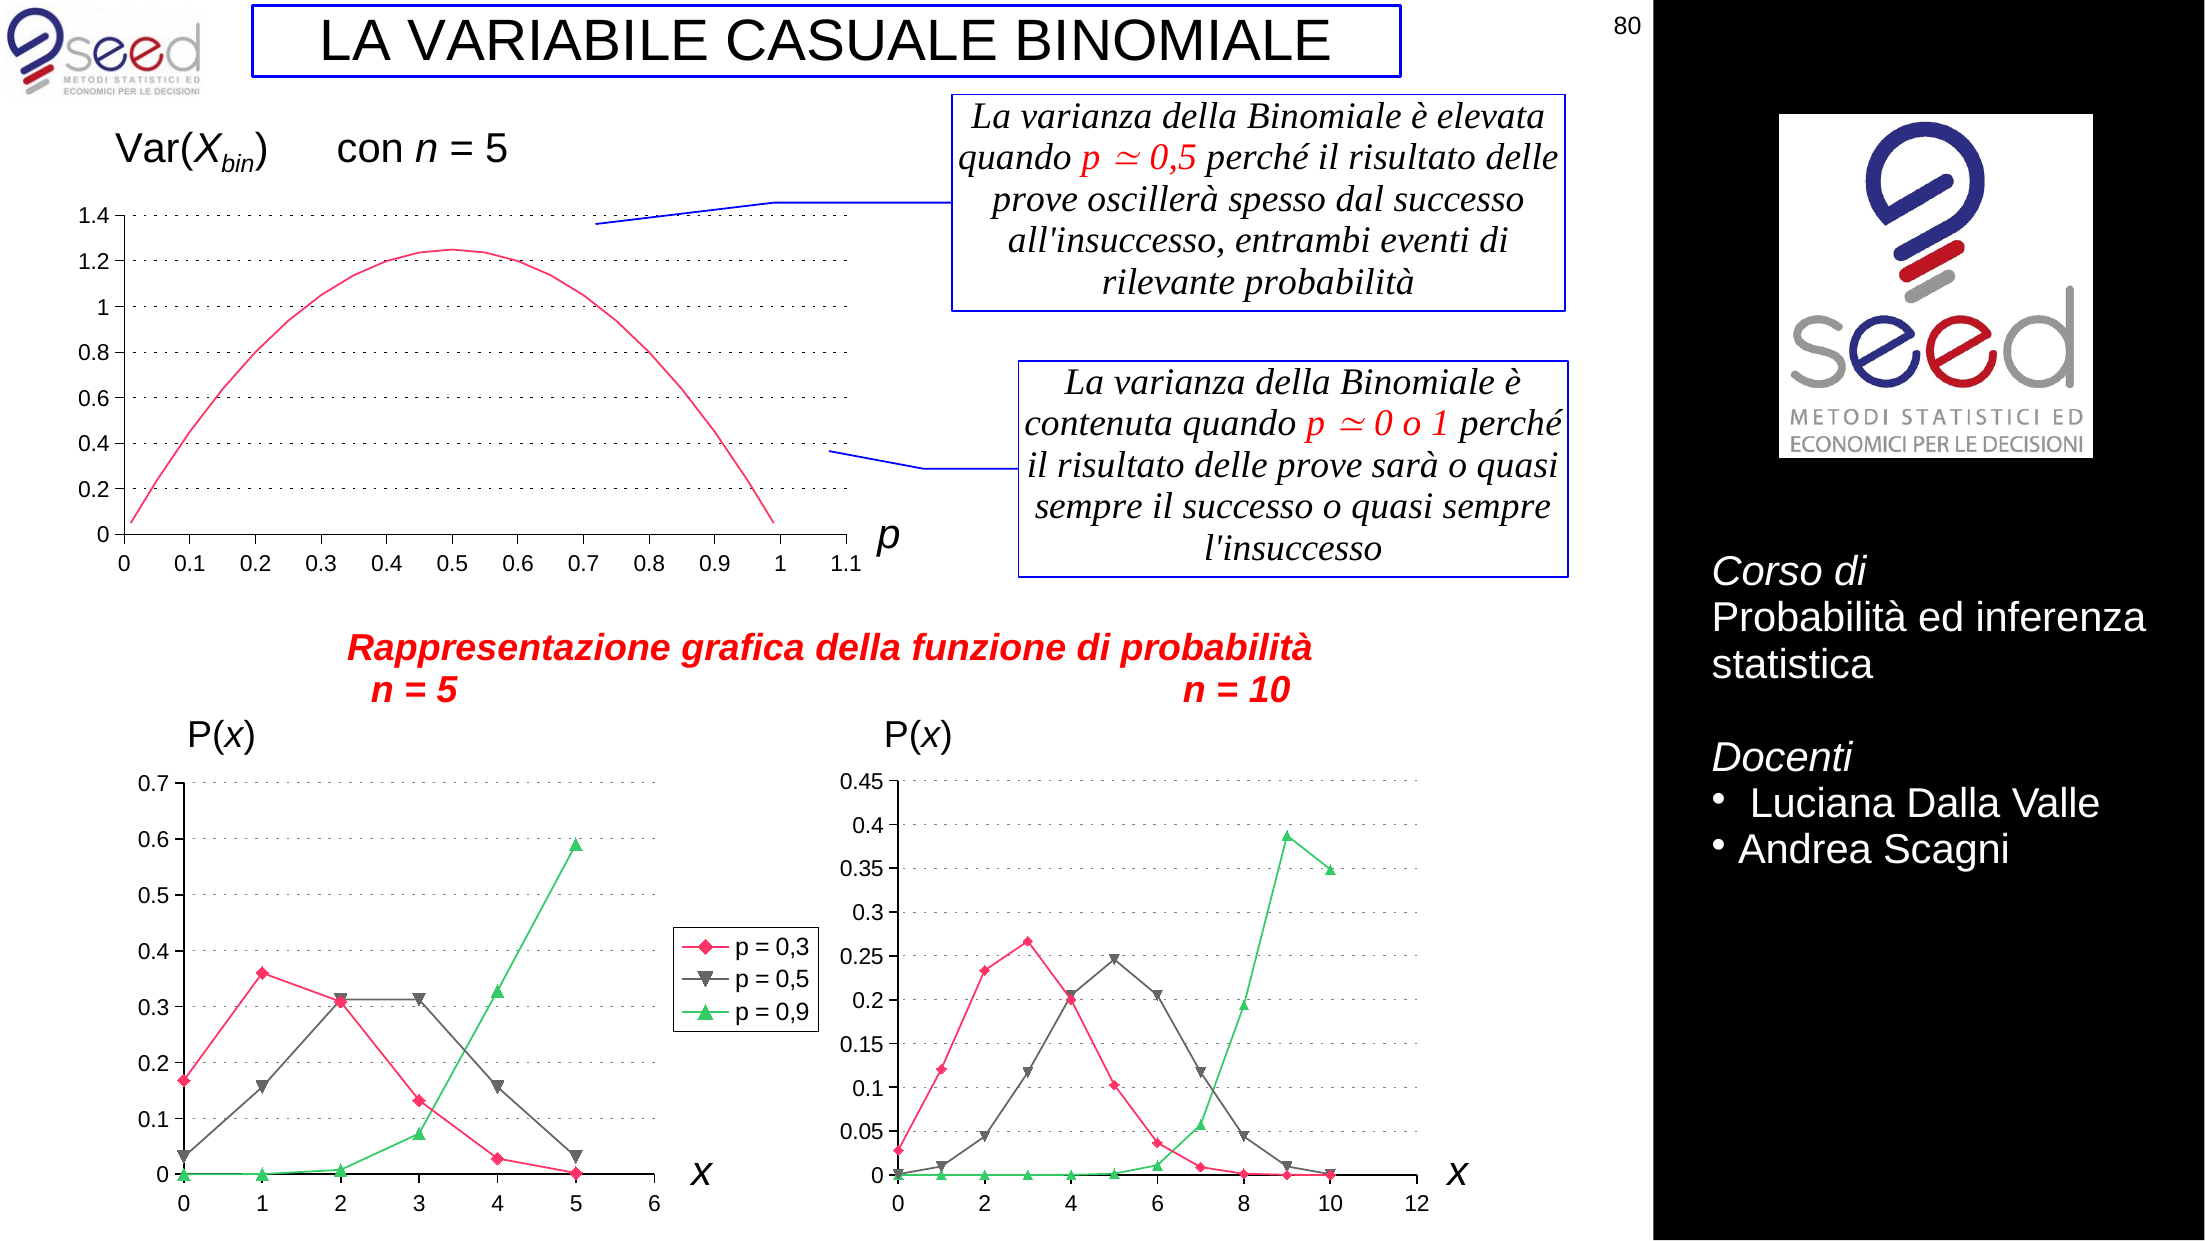

LA VARIABILE CASUALE BINOMIALE
Var(Xbin)	con n = 5
### Chart
| Category | Colonna 2 |
|---|---|p
Rappresentazione grafica della funzione di probabilità
n = 5 										n = 10
P(x)
P(x)
### Chart
| Category | p=0,3 | p=0,5 | p=0,9 |
|---|---|---|---|
### Chart
| Category | p = 0,3 | p = 0,5 | p = 0,9 |
|---|---|---|---|x
x